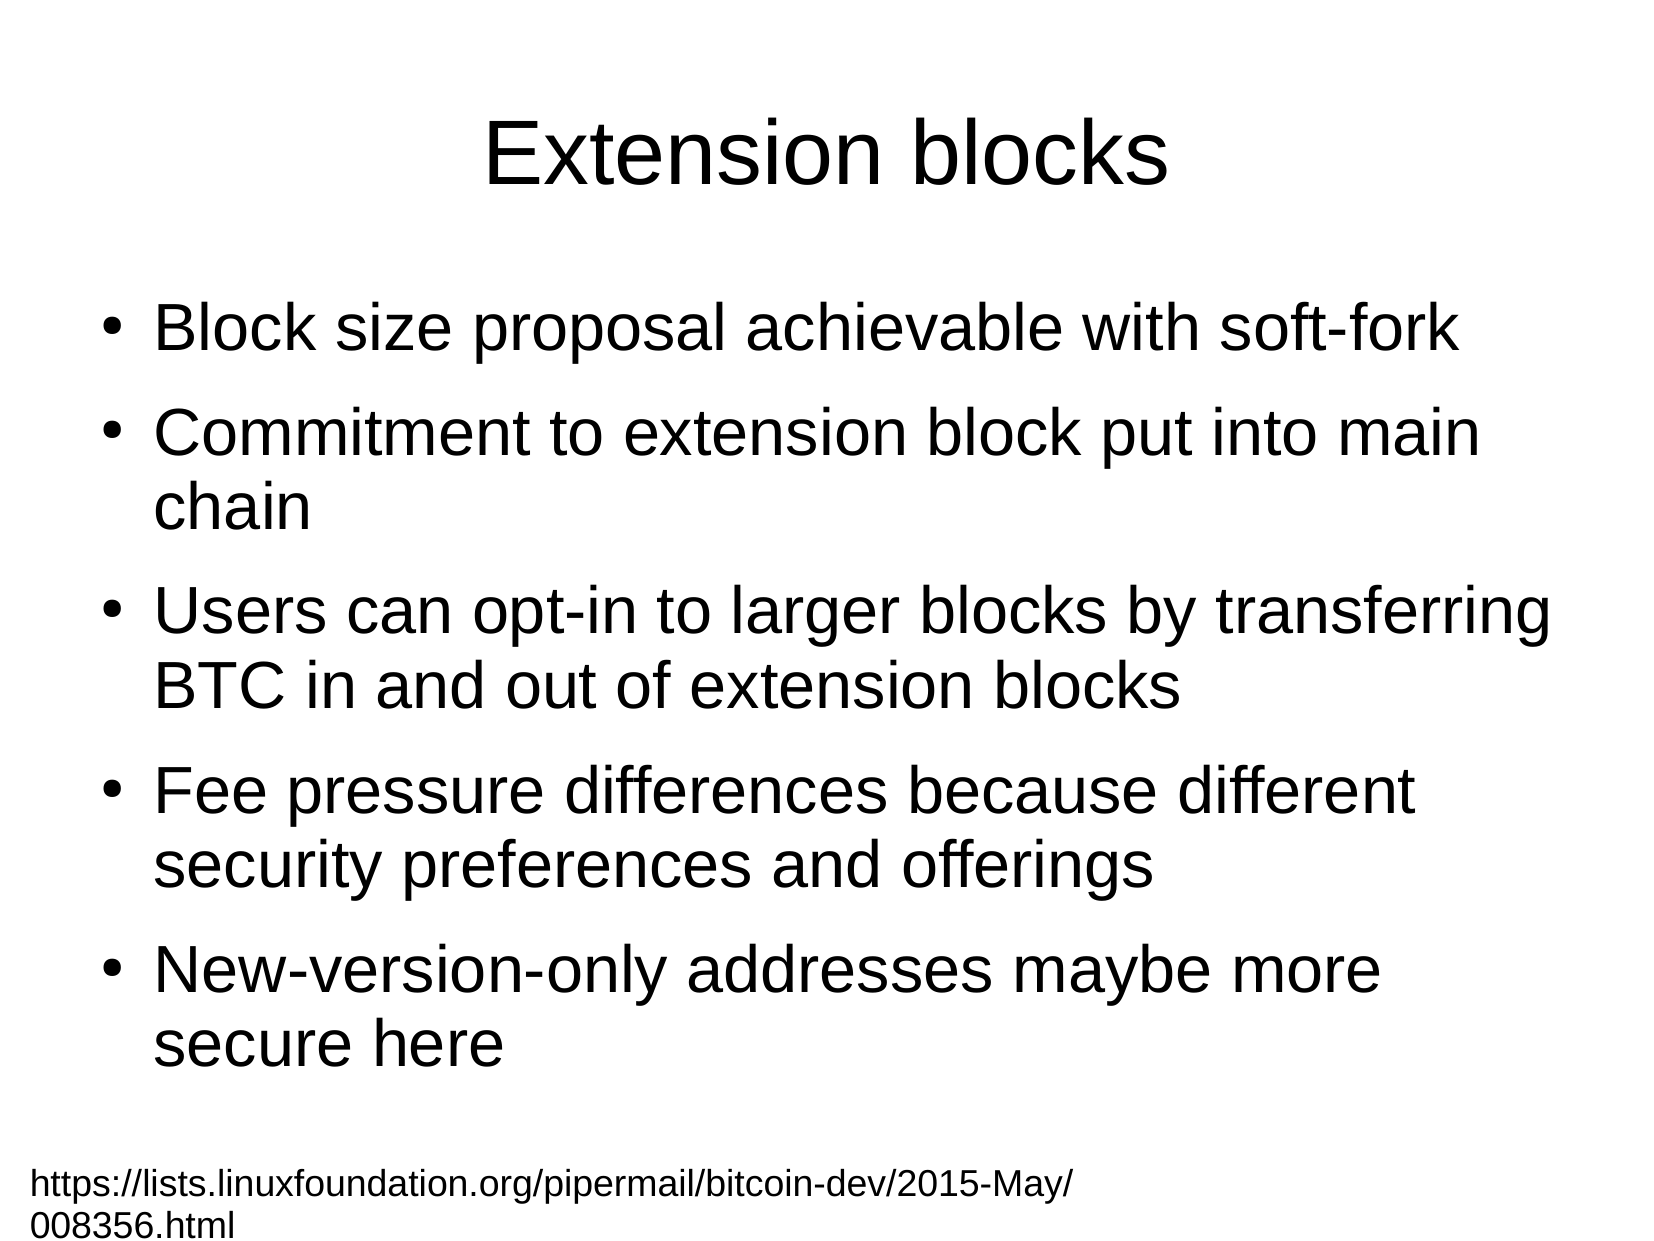

# Extension blocks
Block size proposal achievable with soft-fork
Commitment to extension block put into main chain
Users can opt-in to larger blocks by transferring BTC in and out of extension blocks
Fee pressure differences because different security preferences and offerings
New-version-only addresses maybe more secure here
https://lists.linuxfoundation.org/pipermail/bitcoin-dev/2015-May/008356.html